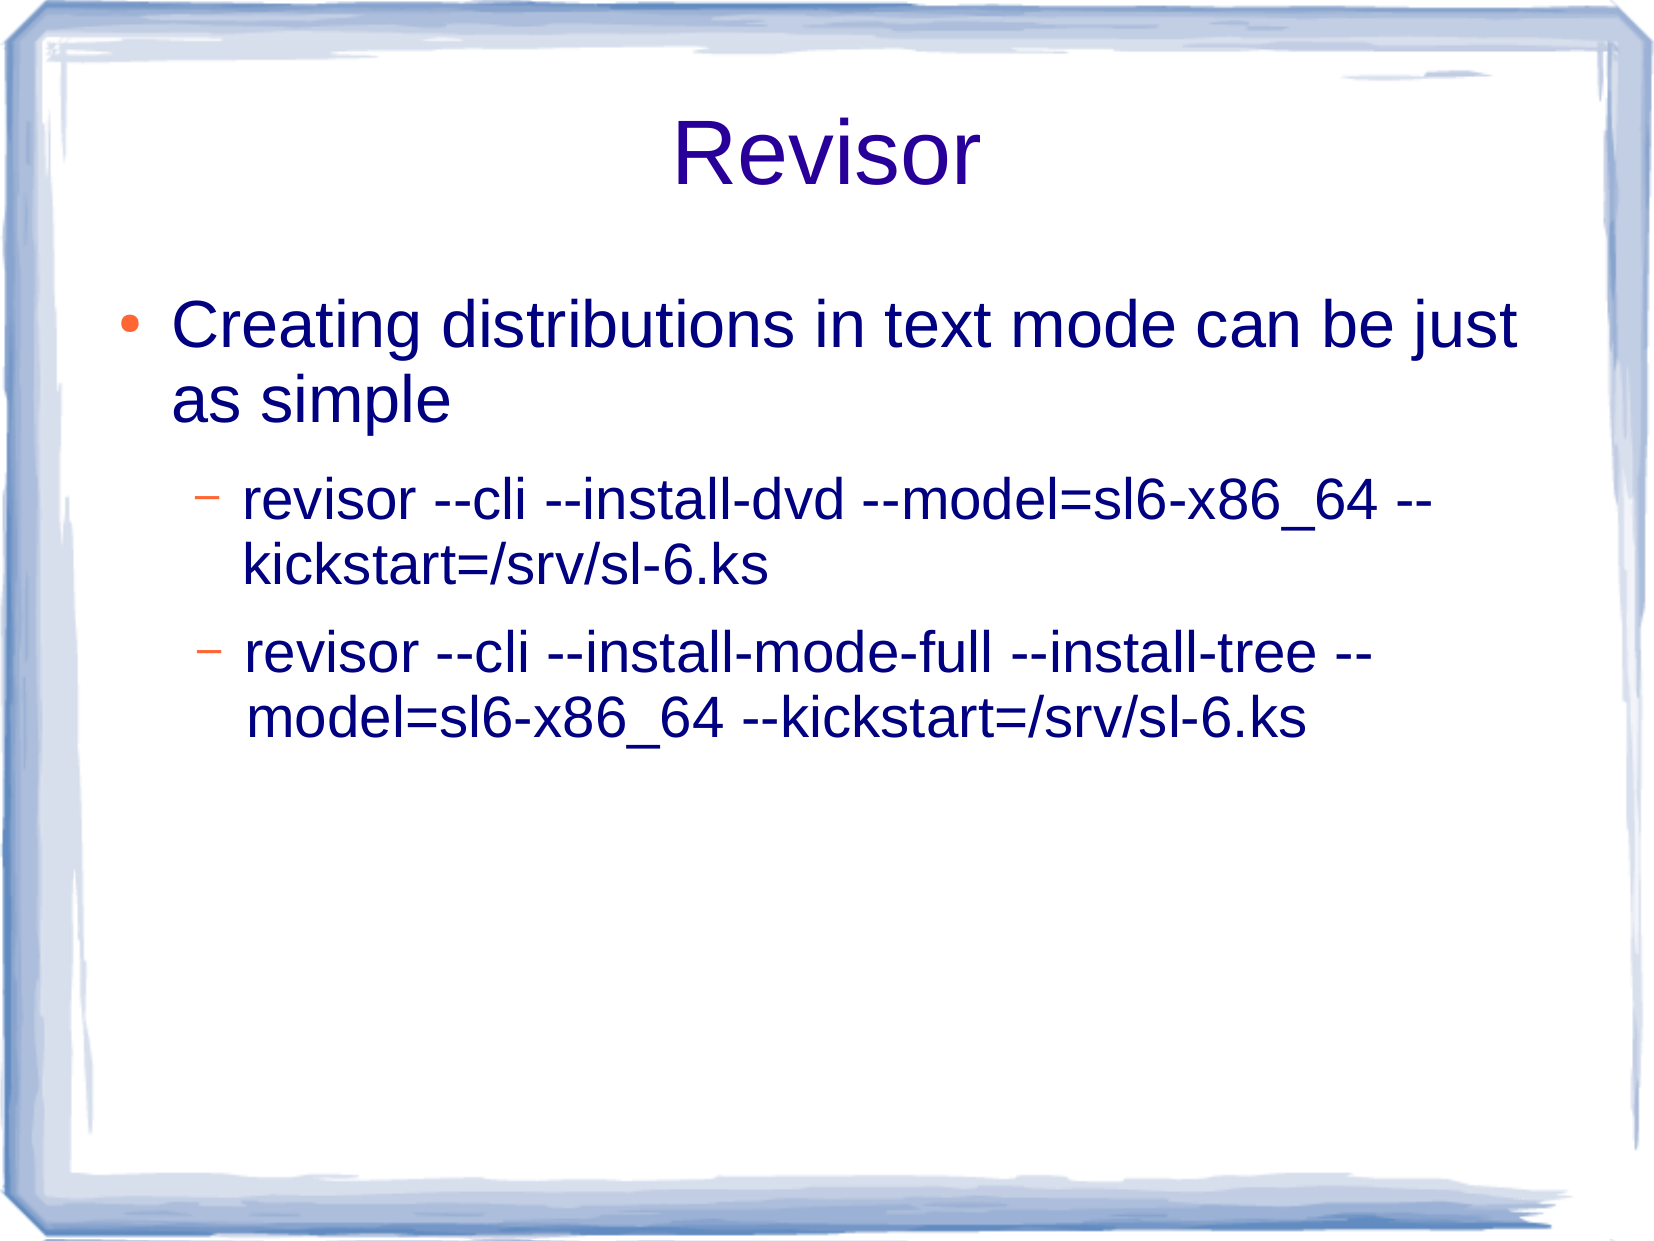

# Revisor
Creating distributions in text mode can be just as simple
revisor --cli --install-dvd --model=sl6-x86_64 --kickstart=/srv/sl-6.ks
revisor --cli --install-mode-full --install-tree --model=sl6-x86_64 --kickstart=/srv/sl-6.ks